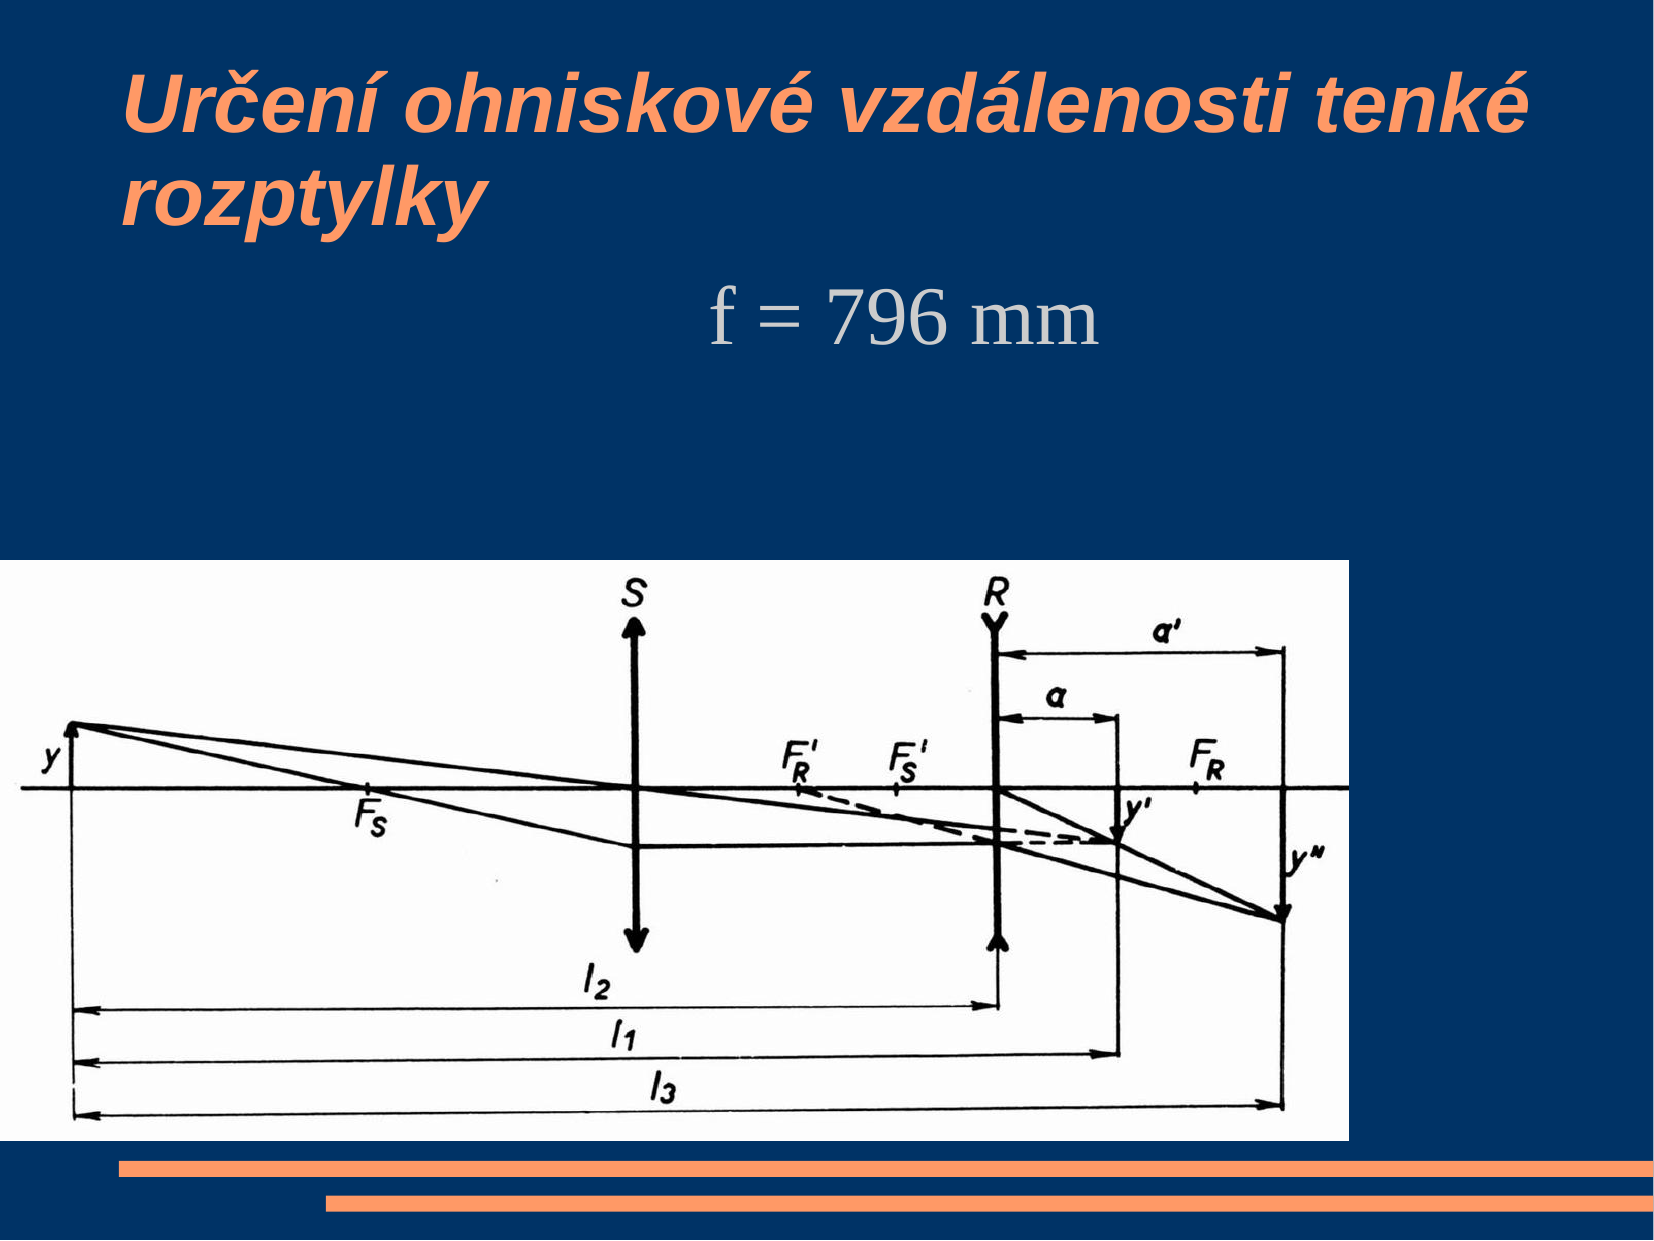

# f = 796 mm
Určení ohniskové vzdálenosti tenké rozptylky